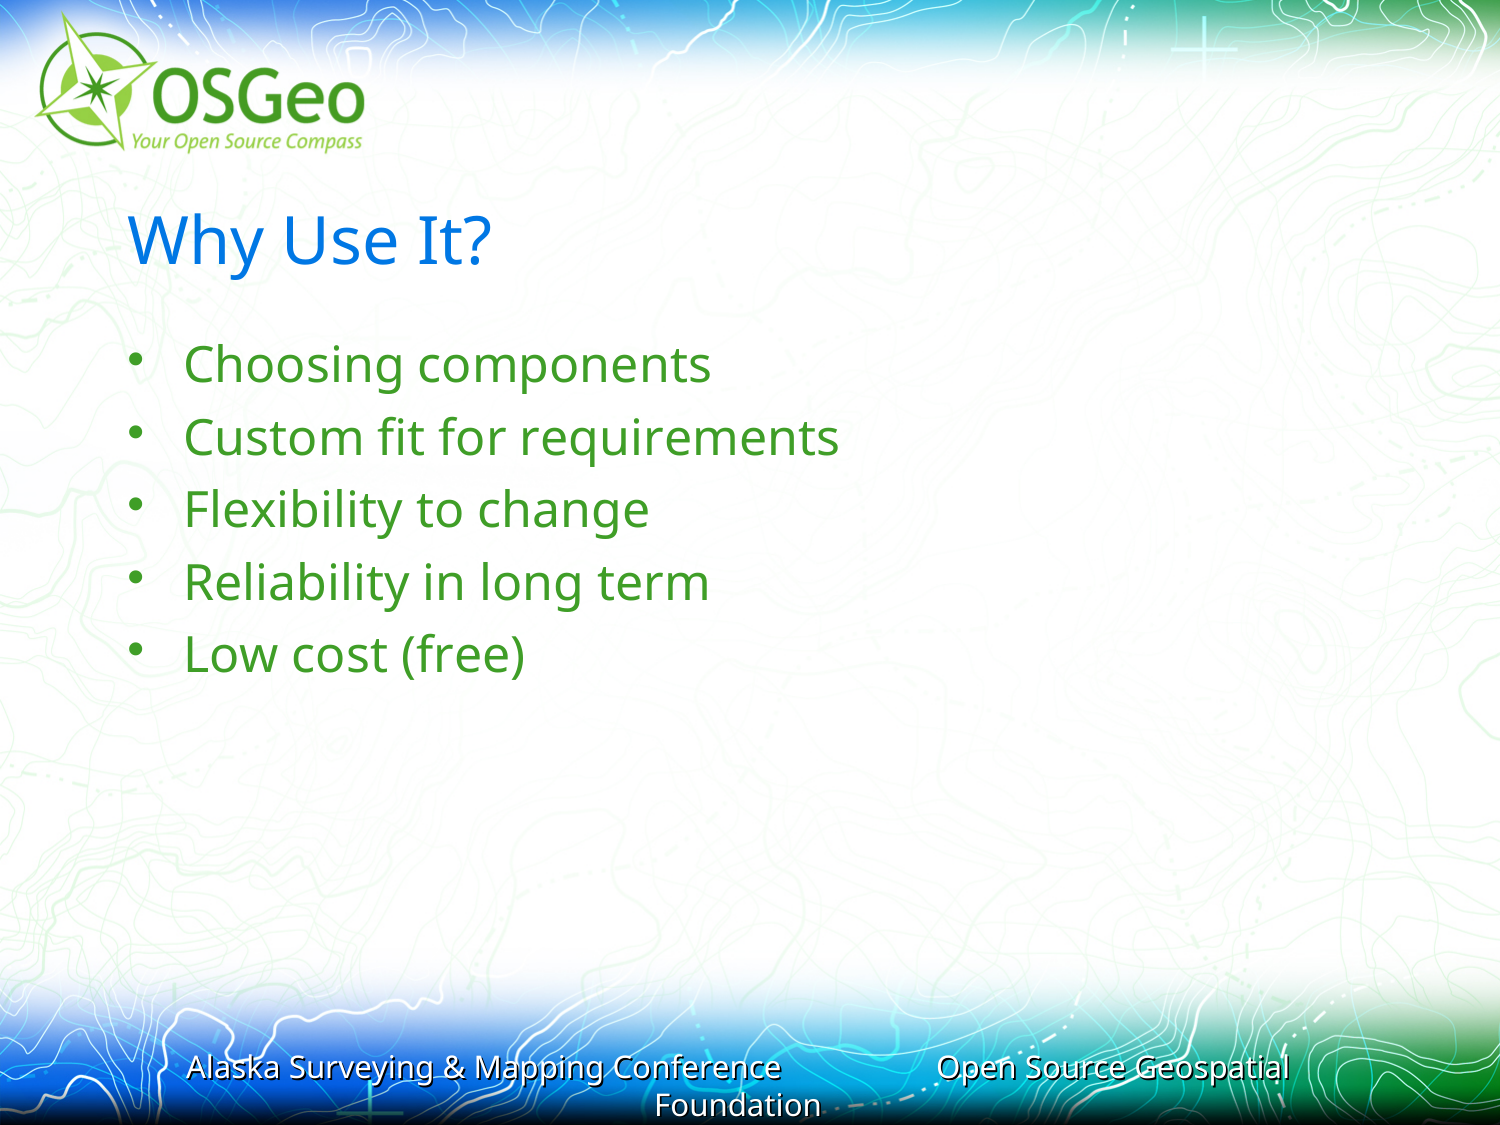

# Why Use It?
Choosing components
Custom fit for requirements
Flexibility to change
Reliability in long term
Low cost (free)